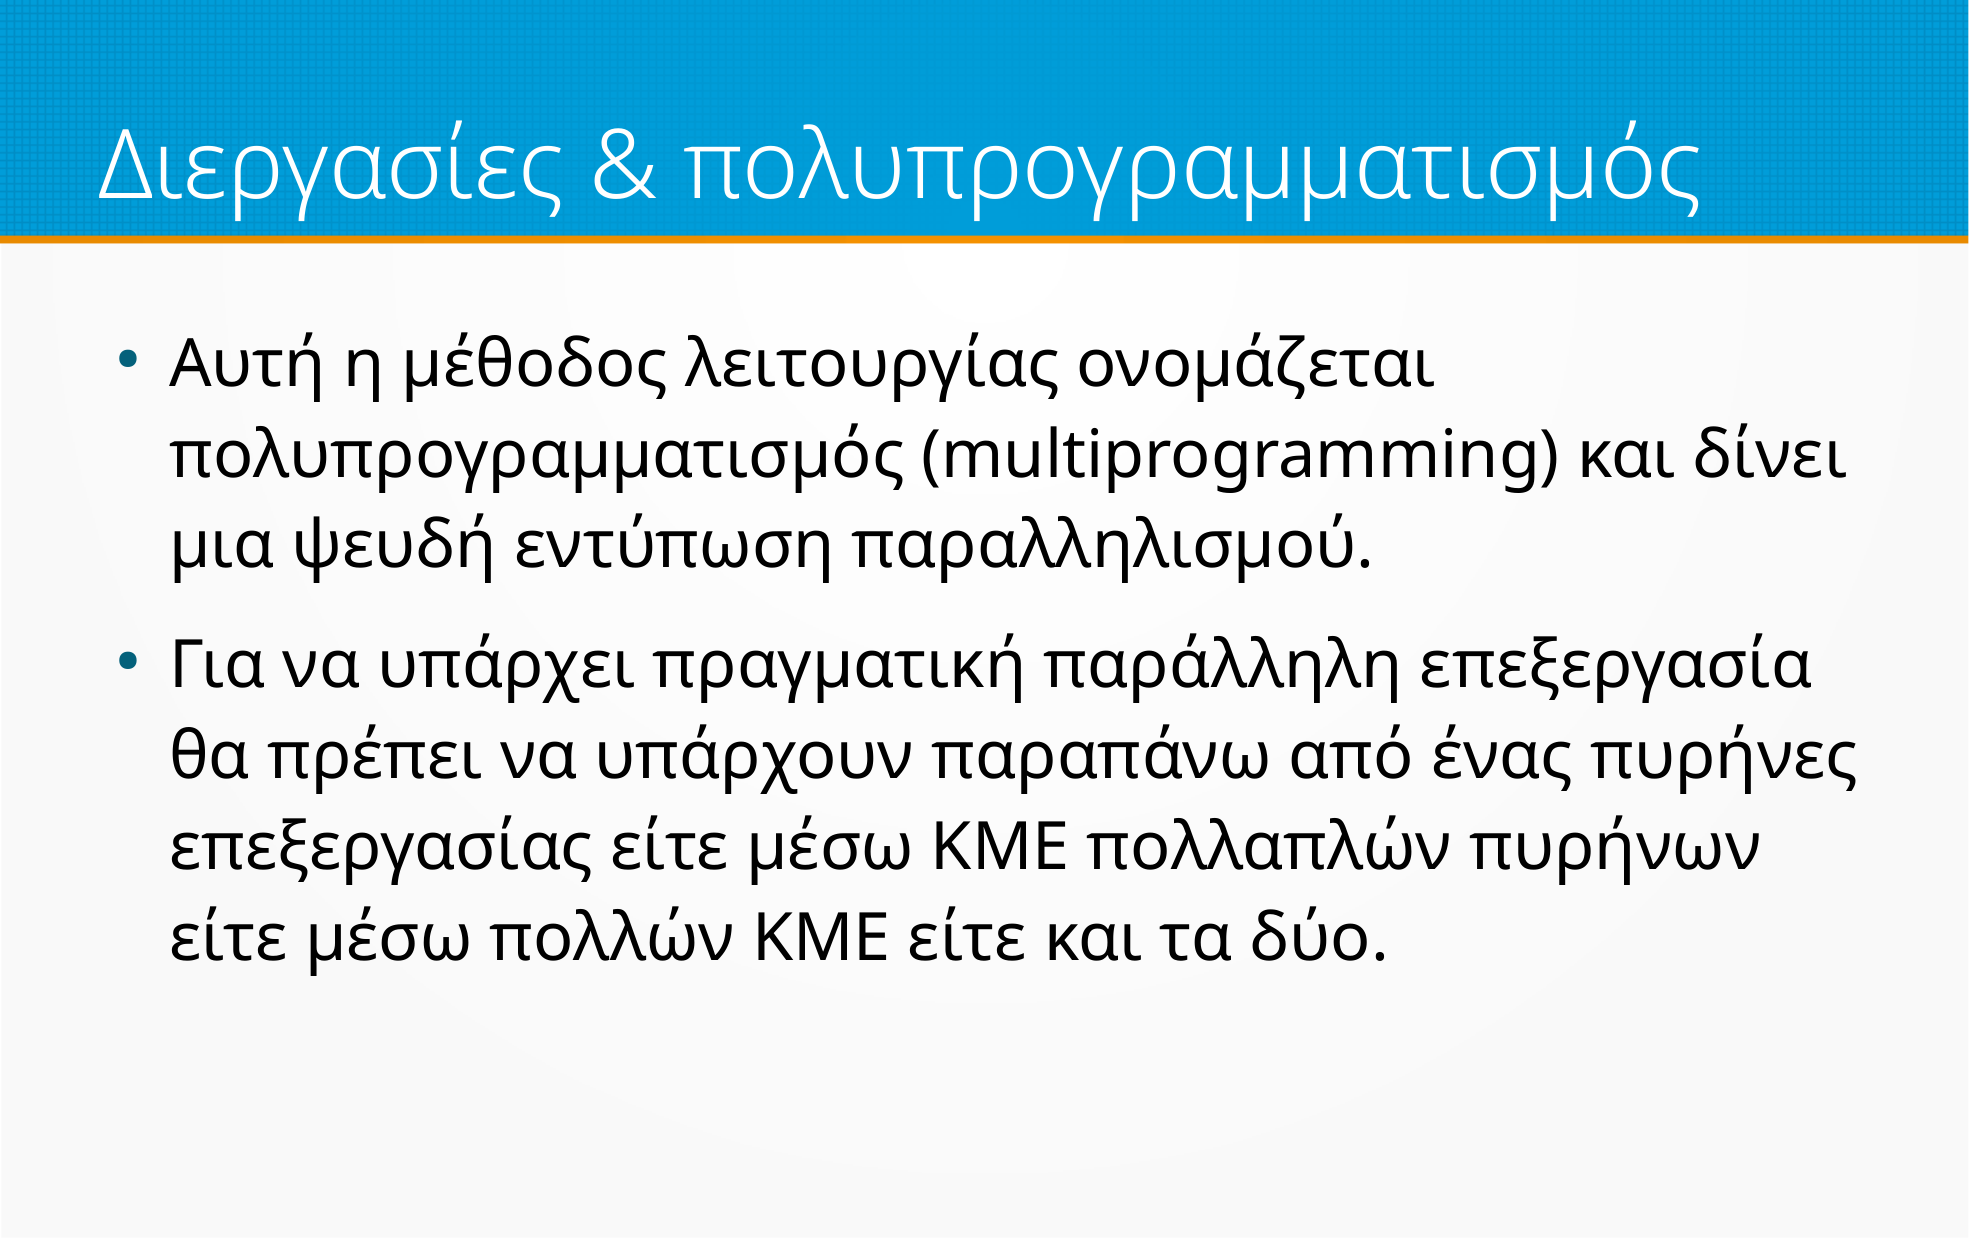

# Διεργασίες & πολυπρογραμματισμός
Αυτή η μέθοδος λειτουργίας ονομάζεται πολυπρογραμματισμός (multiprogramming) και δίνει μια ψευδή εντύπωση παραλληλισμού.
Για να υπάρχει πραγματική παράλληλη επεξεργασία θα πρέπει να υπάρχουν παραπάνω από ένας πυρήνες επεξεργασίας είτε μέσω ΚΜΕ πολλαπλών πυρήνων είτε μέσω πολλών ΚΜΕ είτε και τα δύο.